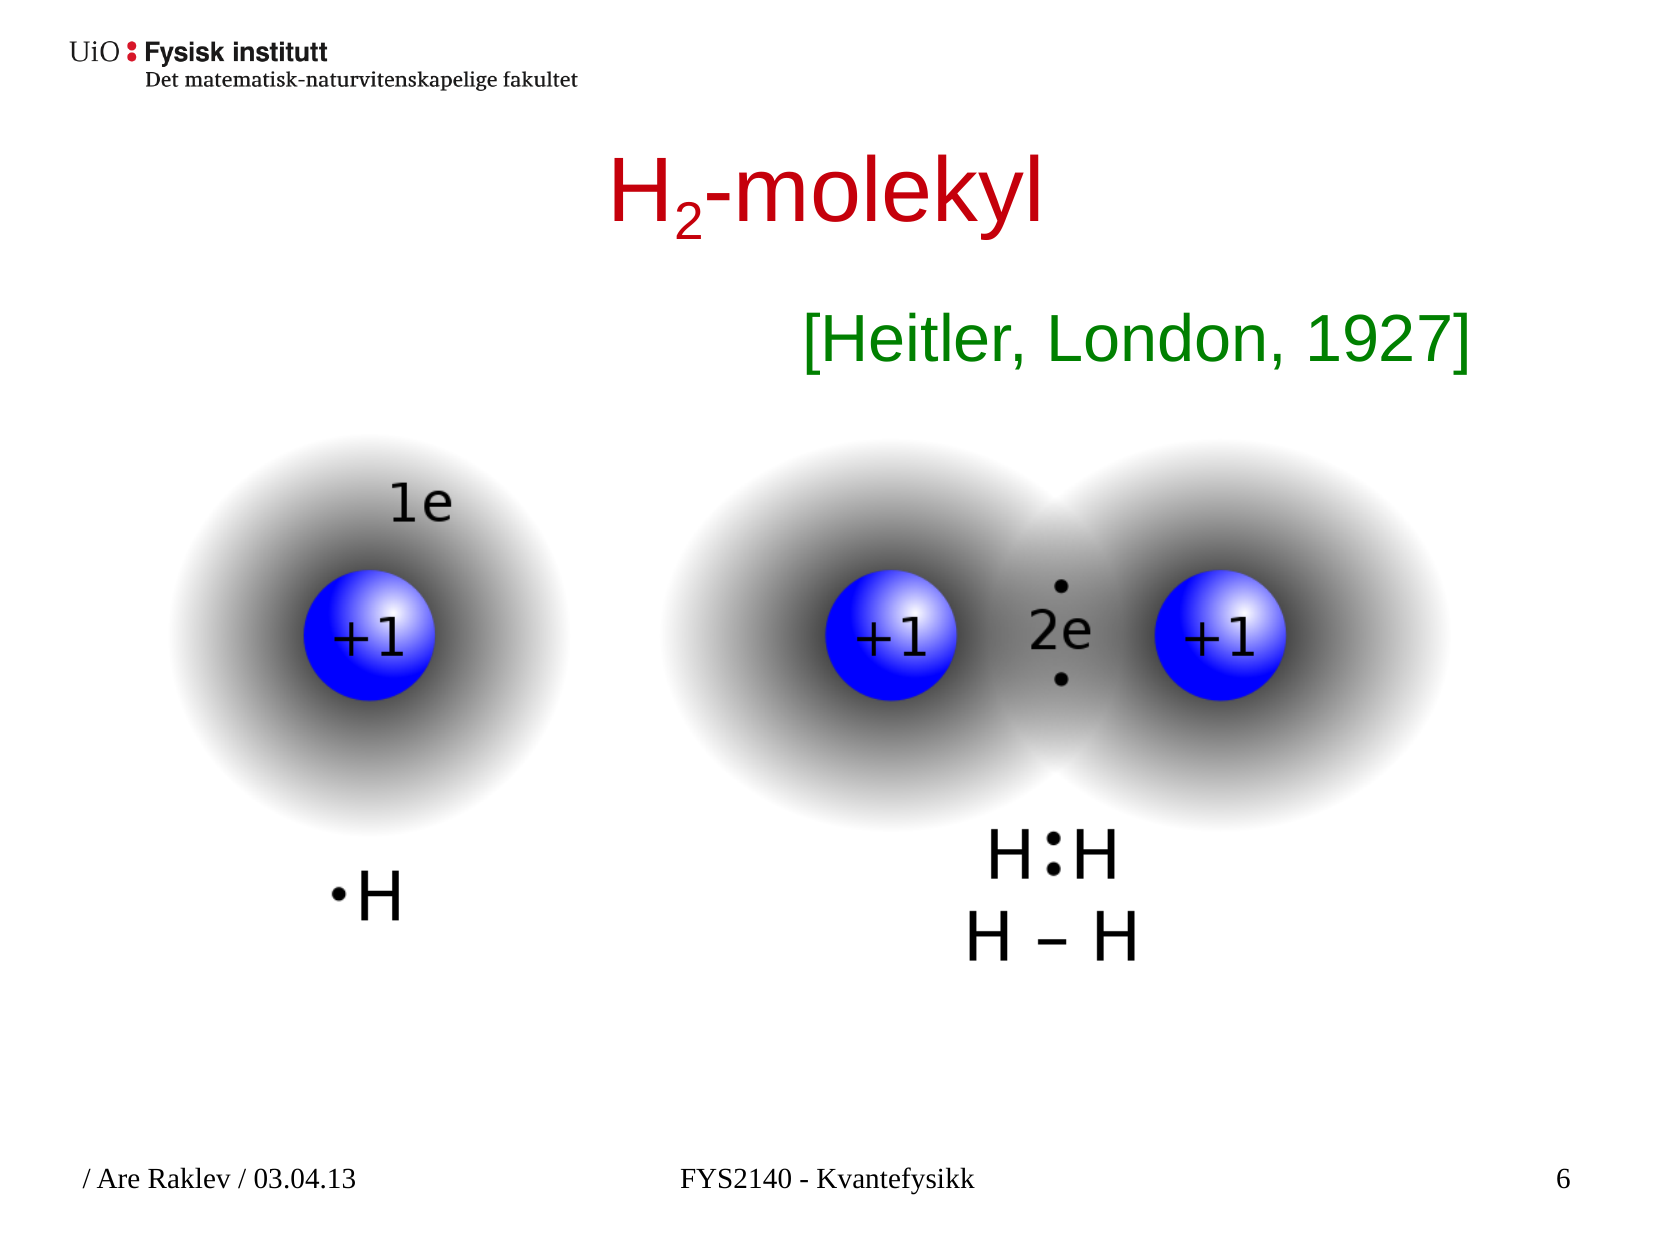

# H2-molekyl
[Heitler, London, 1927]
/ Are Raklev / 03.04.13
FYS2140 - Kvantefysikk
6